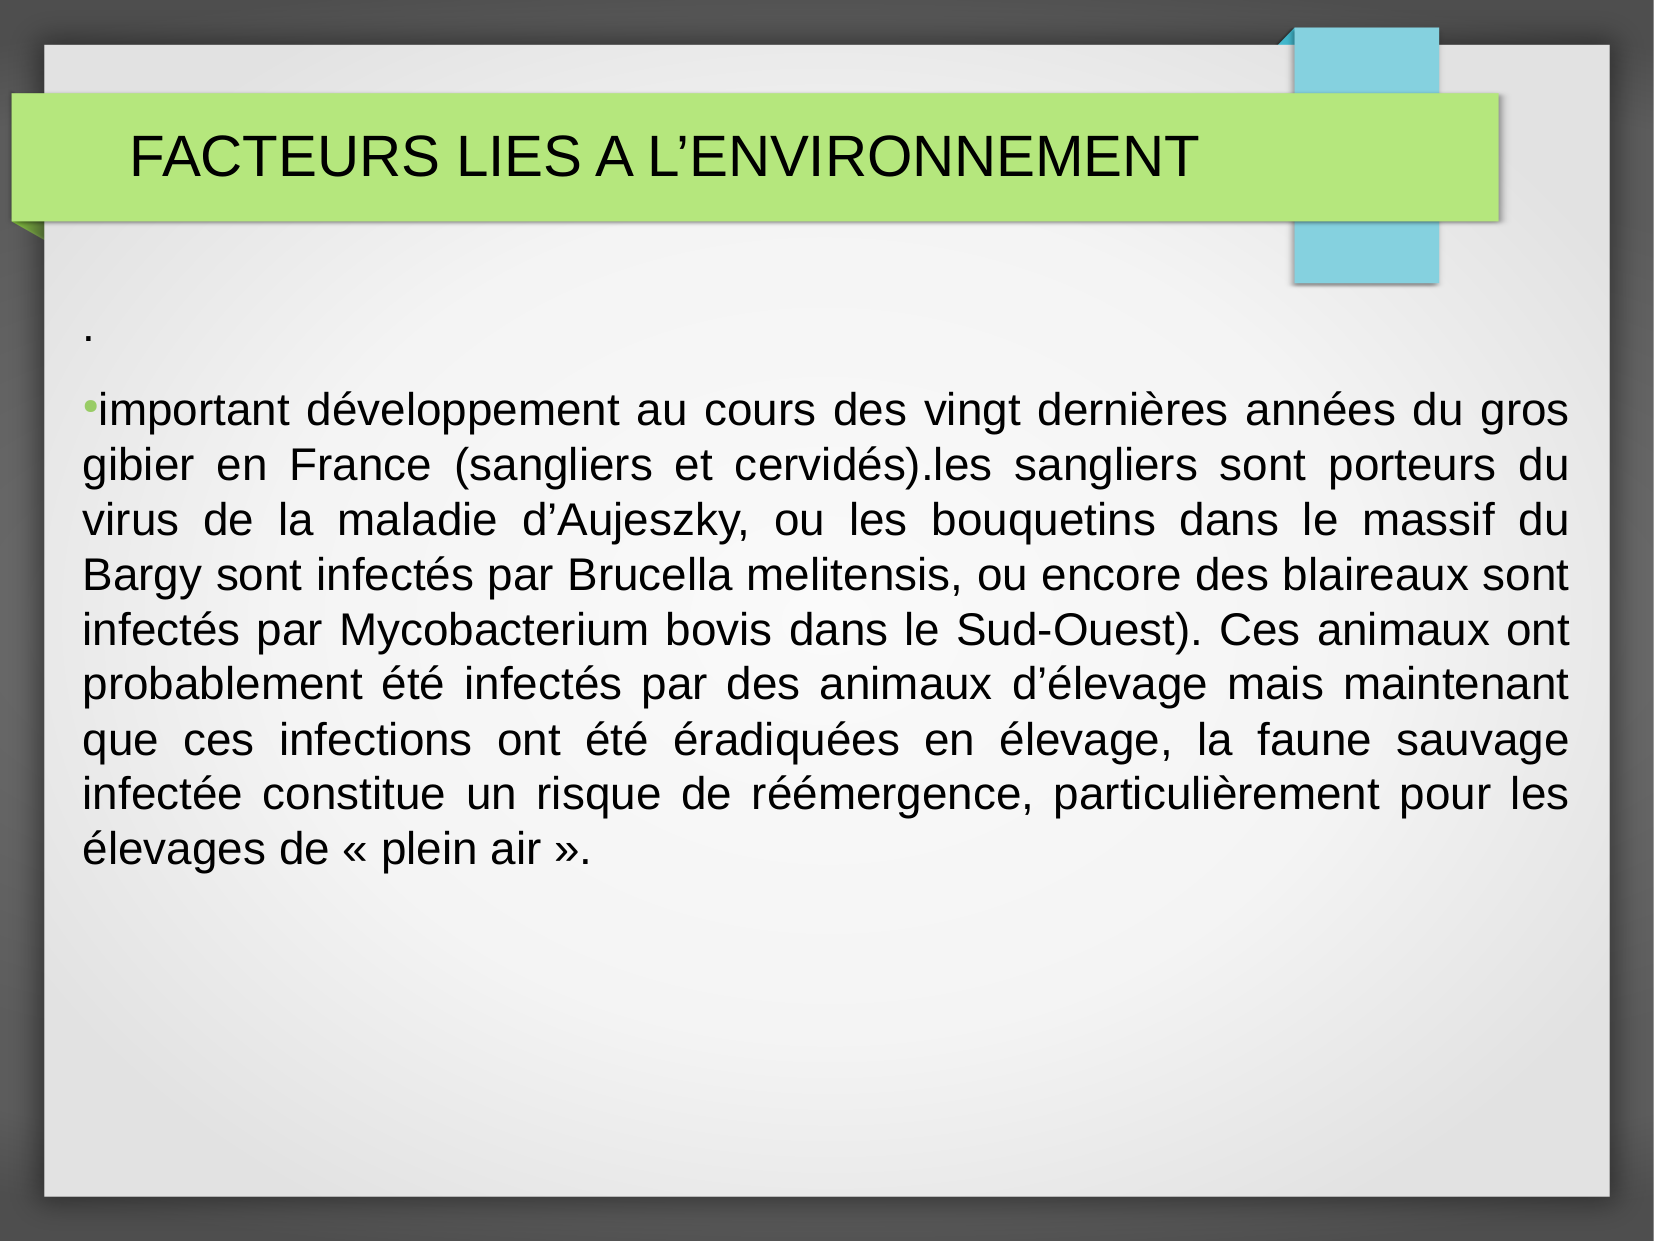

# FACTEURS LIES A L’ENVIRONNEMENT
.
important développement au cours des vingt dernières années du gros gibier en France (sangliers et cervidés).les sangliers sont porteurs du virus de la maladie d’Aujeszky, ou les bouquetins dans le massif du Bargy sont infectés par Brucella melitensis, ou encore des blaireaux sont infectés par Mycobacterium bovis dans le Sud-Ouest). Ces animaux ont probablement été infectés par des animaux d’élevage mais maintenant que ces infections ont été éradiquées en élevage, la faune sauvage infectée constitue un risque de réémergence, particulièrement pour les élevages de « plein air ».